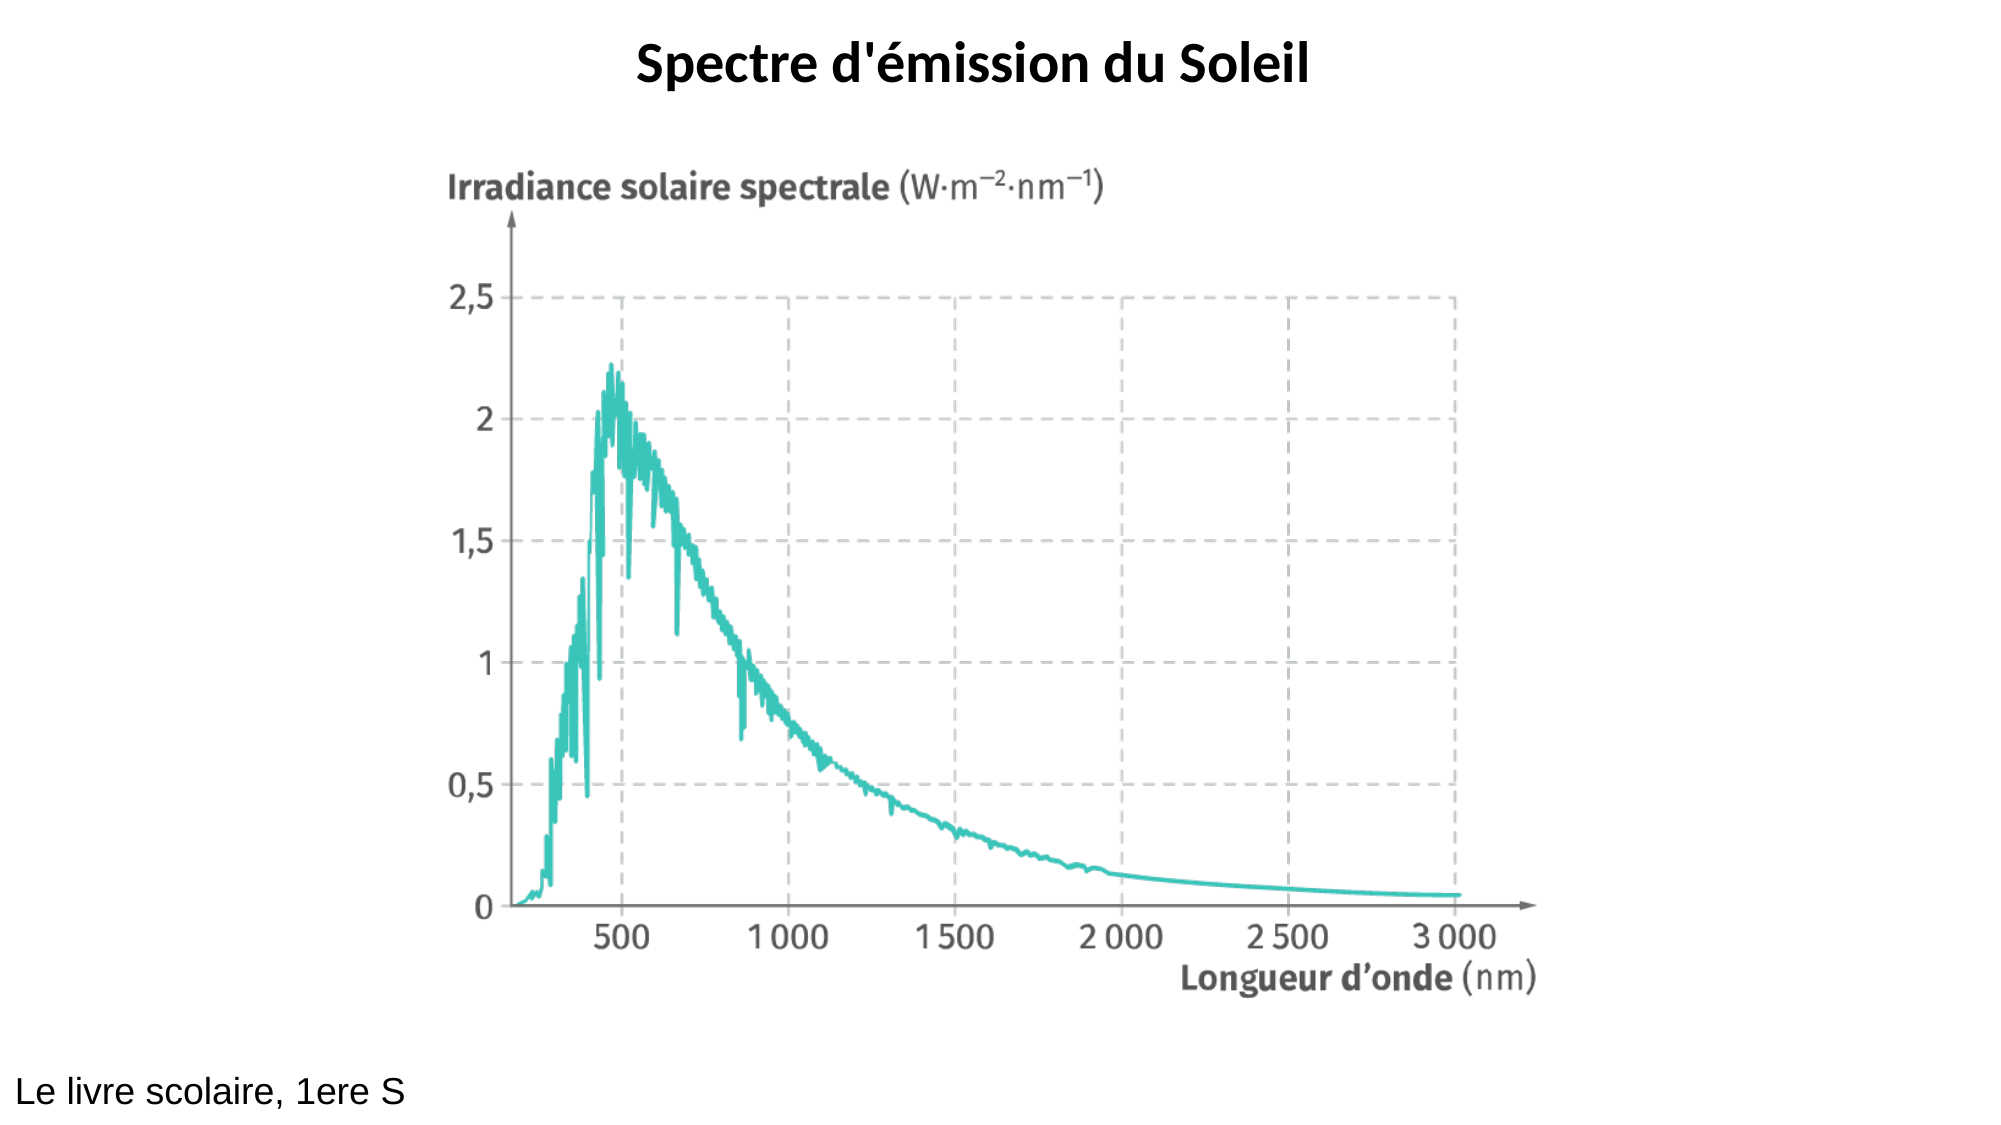

Spectre d'émission du Soleil
Le livre scolaire, 1ere S